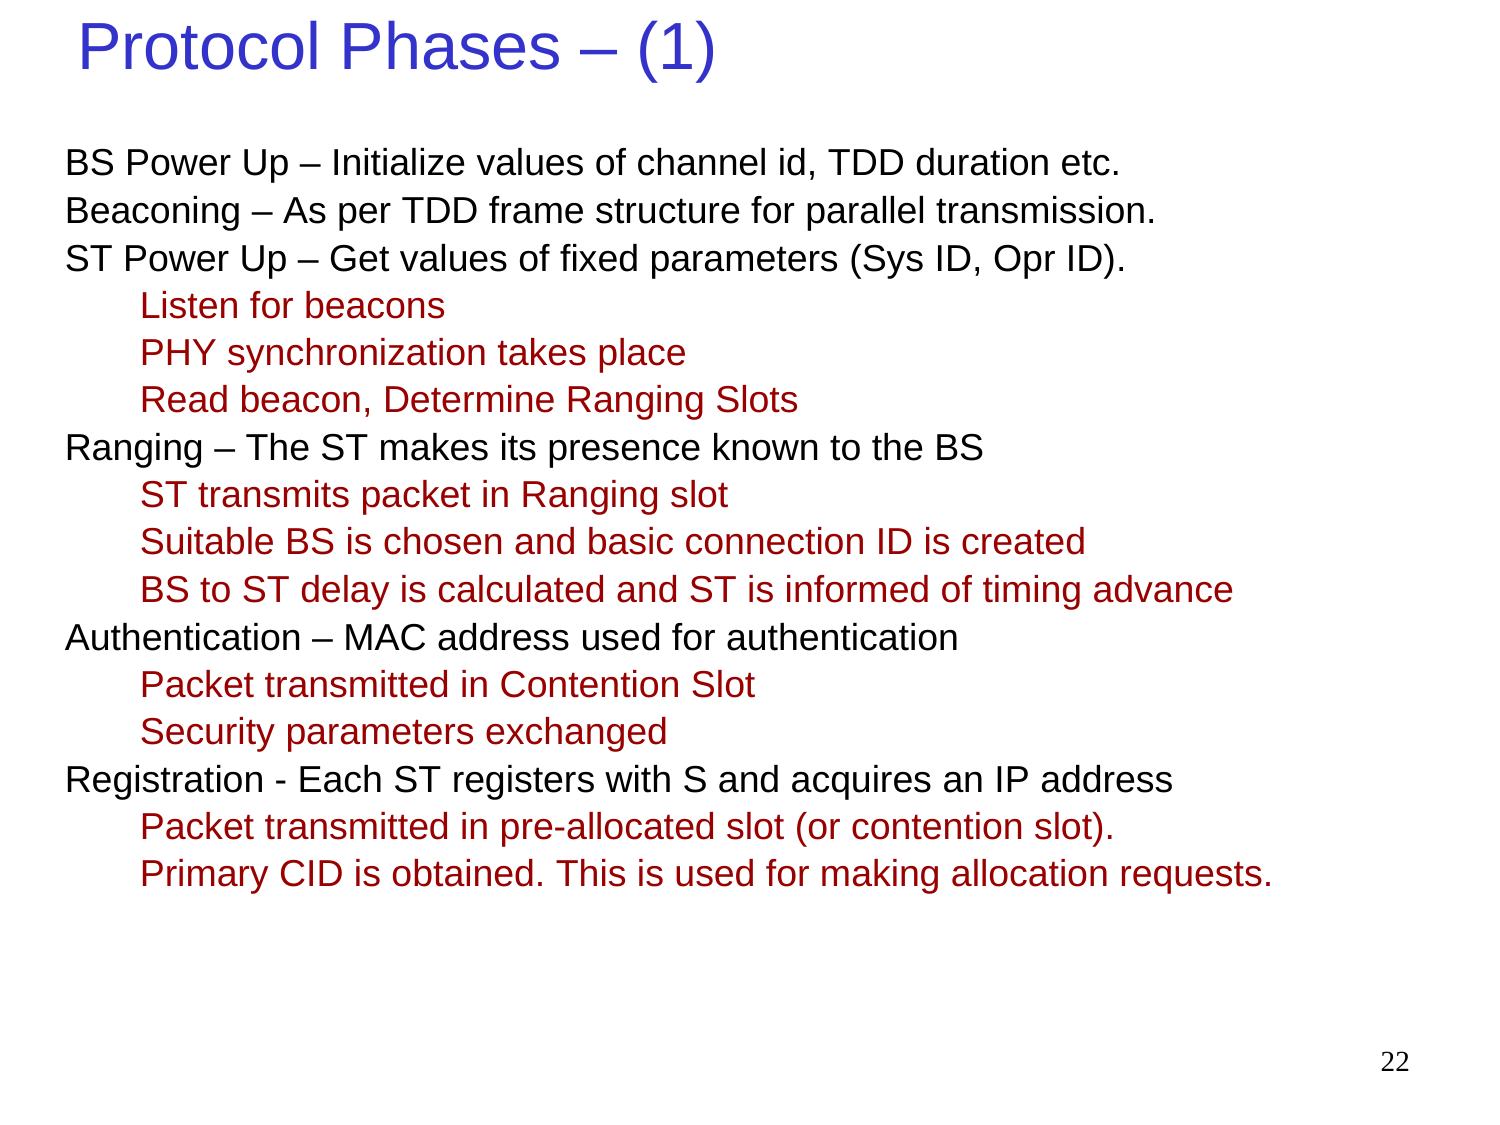

# Protocol Phases – (1)
BS Power Up – Initialize values of channel id, TDD duration etc.
Beaconing – As per TDD frame structure for parallel transmission.
ST Power Up – Get values of fixed parameters (Sys ID, Opr ID).
Listen for beacons
PHY synchronization takes place
Read beacon, Determine Ranging Slots
Ranging – The ST makes its presence known to the BS
ST transmits packet in Ranging slot
Suitable BS is chosen and basic connection ID is created
BS to ST delay is calculated and ST is informed of timing advance
Authentication – MAC address used for authentication
Packet transmitted in Contention Slot
Security parameters exchanged
Registration - Each ST registers with S and acquires an IP address
Packet transmitted in pre-allocated slot (or contention slot).
Primary CID is obtained. This is used for making allocation requests.
22